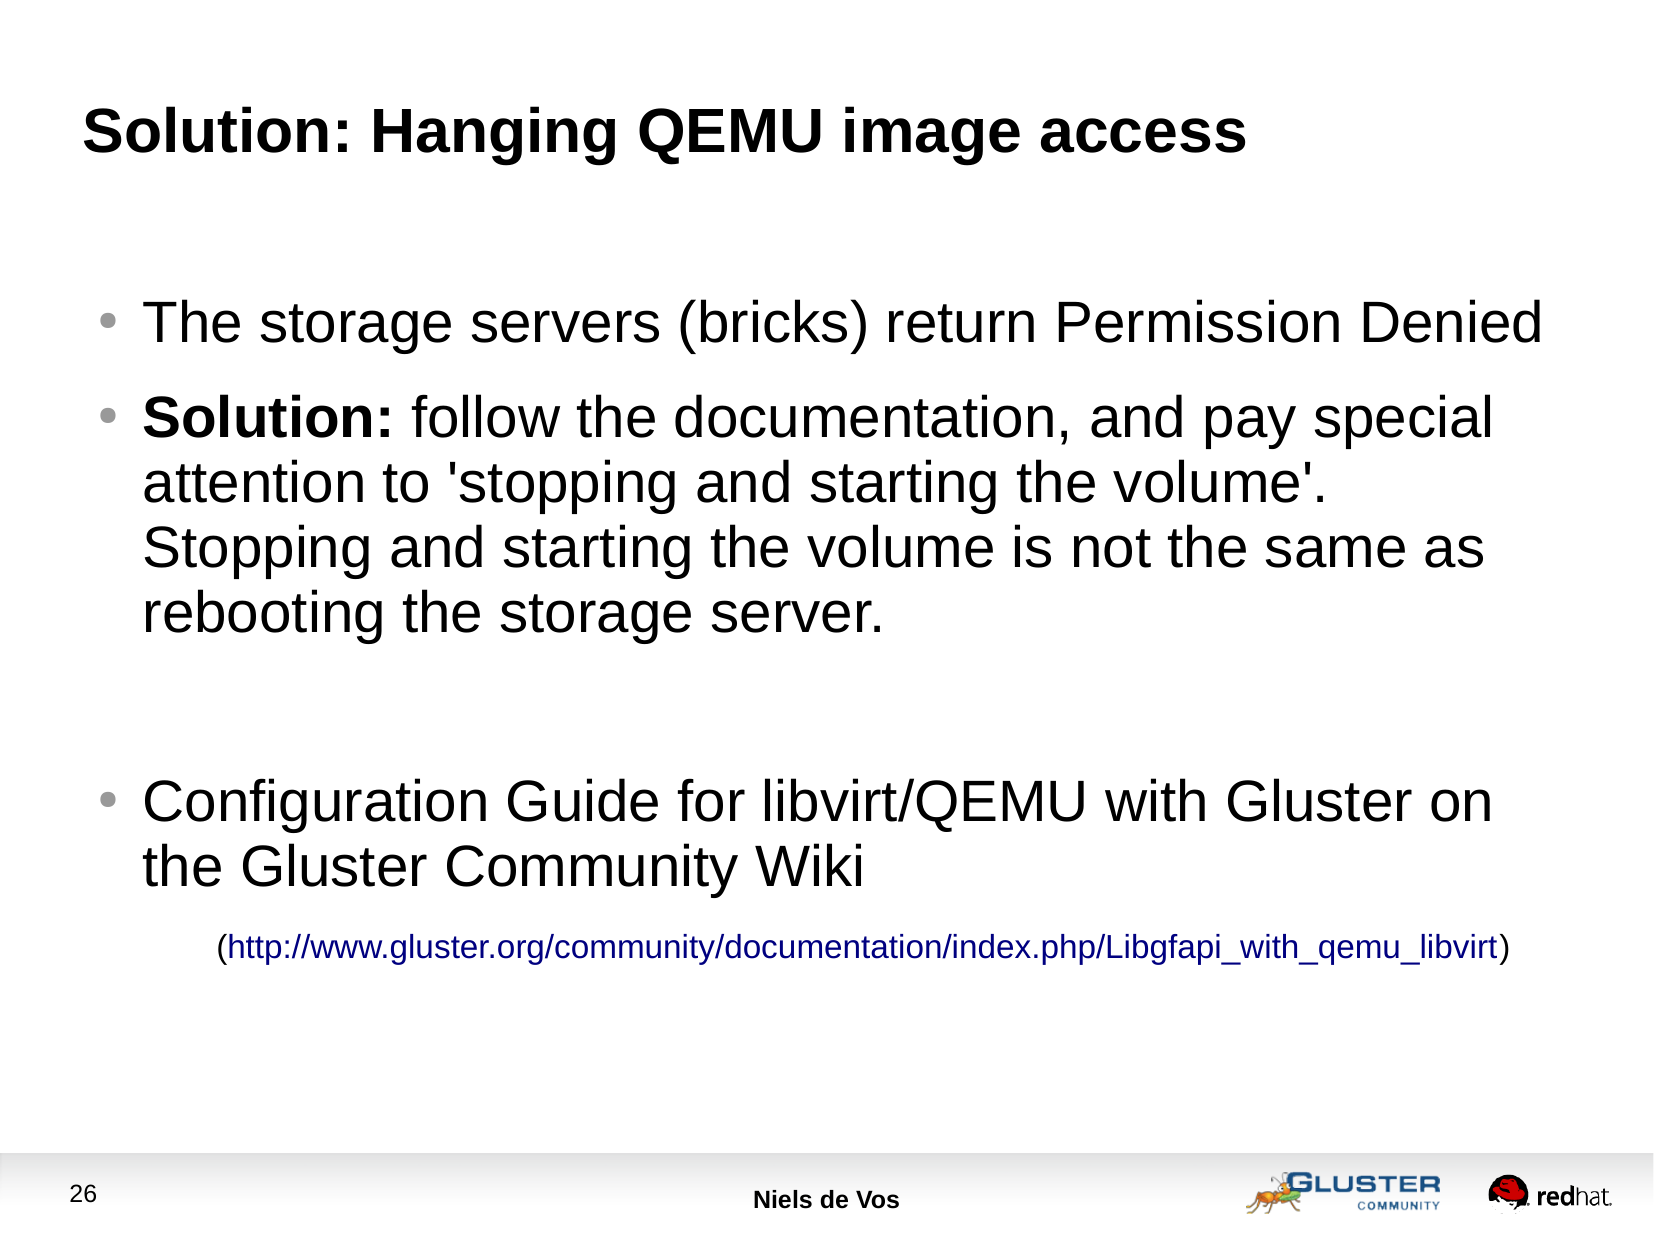

# Solution: Hanging QEMU image access
The storage servers (bricks) return Permission Denied
Solution: follow the documentation, and pay special attention to 'stopping and starting the volume'. Stopping and starting the volume is not the same as rebooting the storage server.
Configuration Guide for libvirt/QEMU with Gluster on the Gluster Community Wiki
(http://www.gluster.org/community/documentation/index.php/Libgfapi_with_qemu_libvirt)